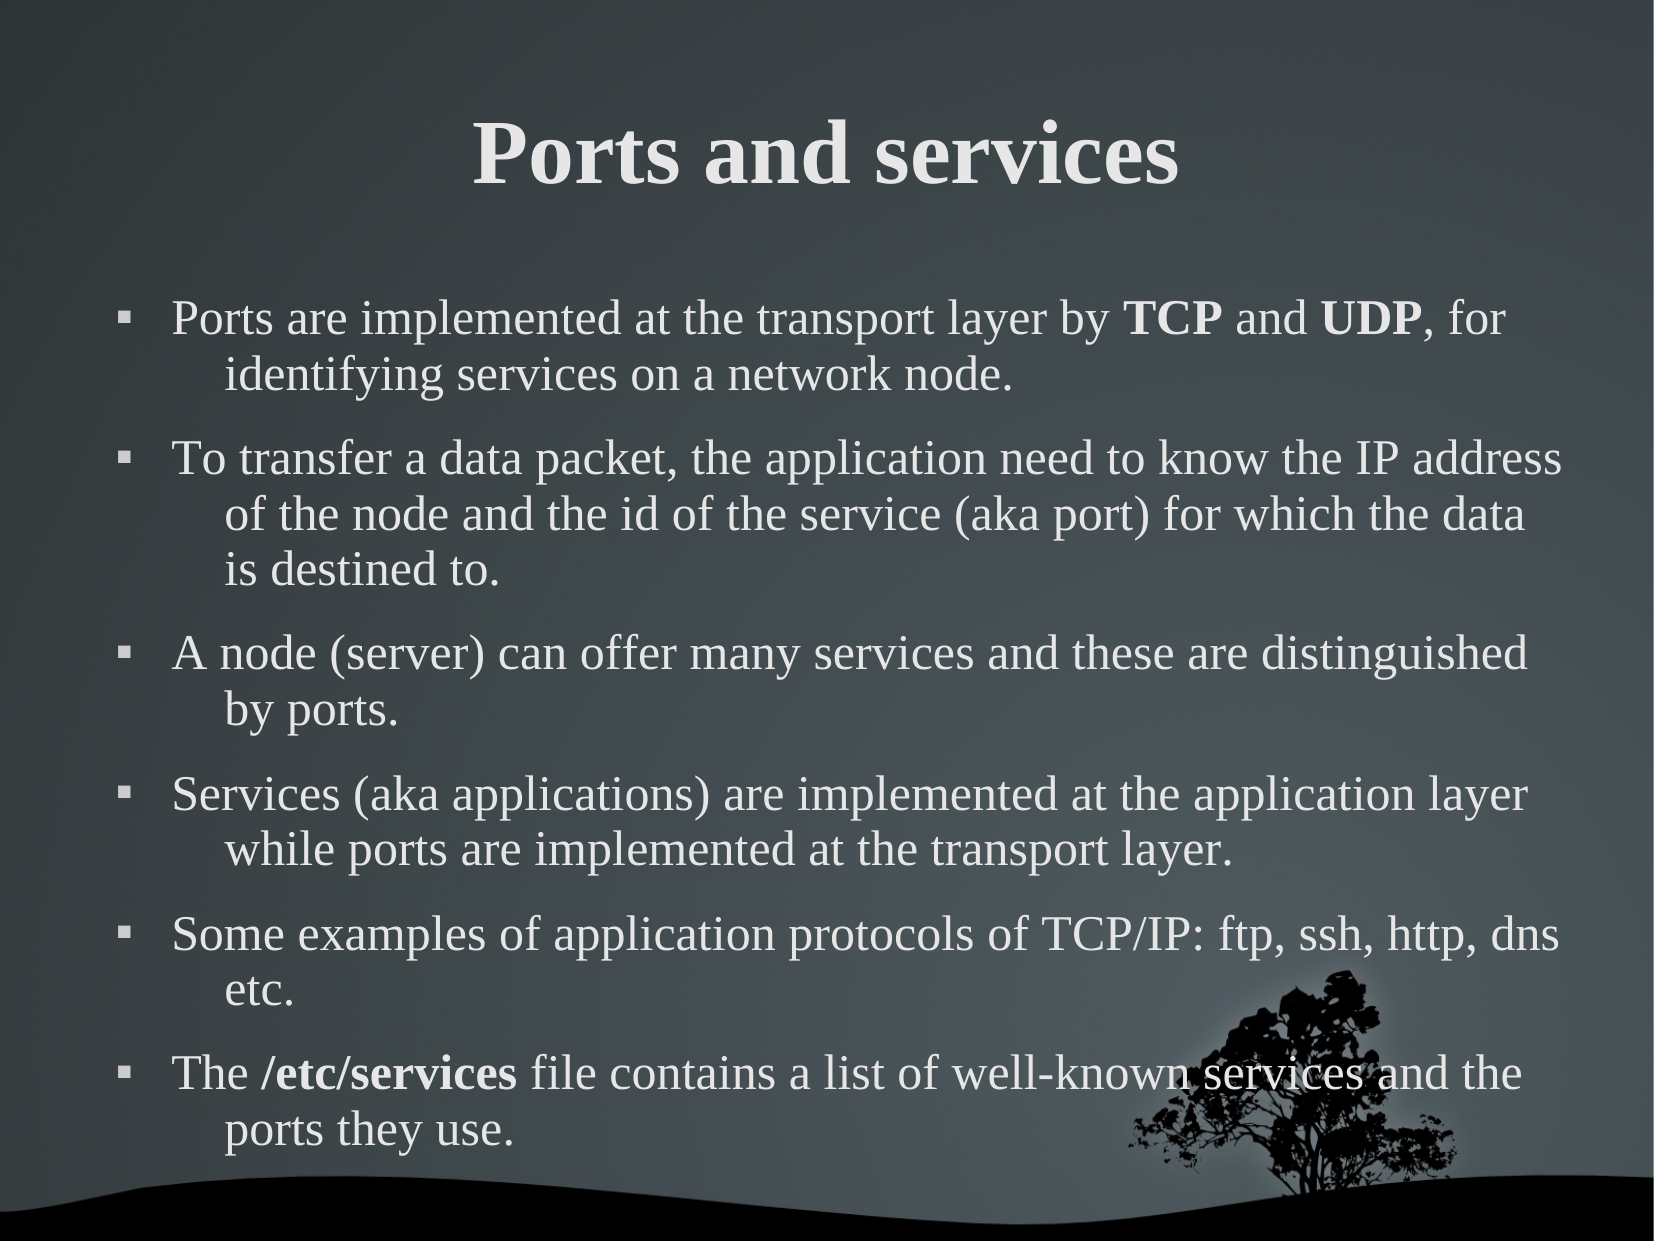

# Ports and services
Ports are implemented at the transport layer by TCP and UDP, for identifying services on a network node.
To transfer a data packet, the application need to know the IP address of the node and the id of the service (aka port) for which the data is destined to.
A node (server) can offer many services and these are distinguished by ports.
Services (aka applications) are implemented at the application layer while ports are implemented at the transport layer.
Some examples of application protocols of TCP/IP: ftp, ssh, http, dns etc.
The /etc/services file contains a list of well-known services and the ports they use.